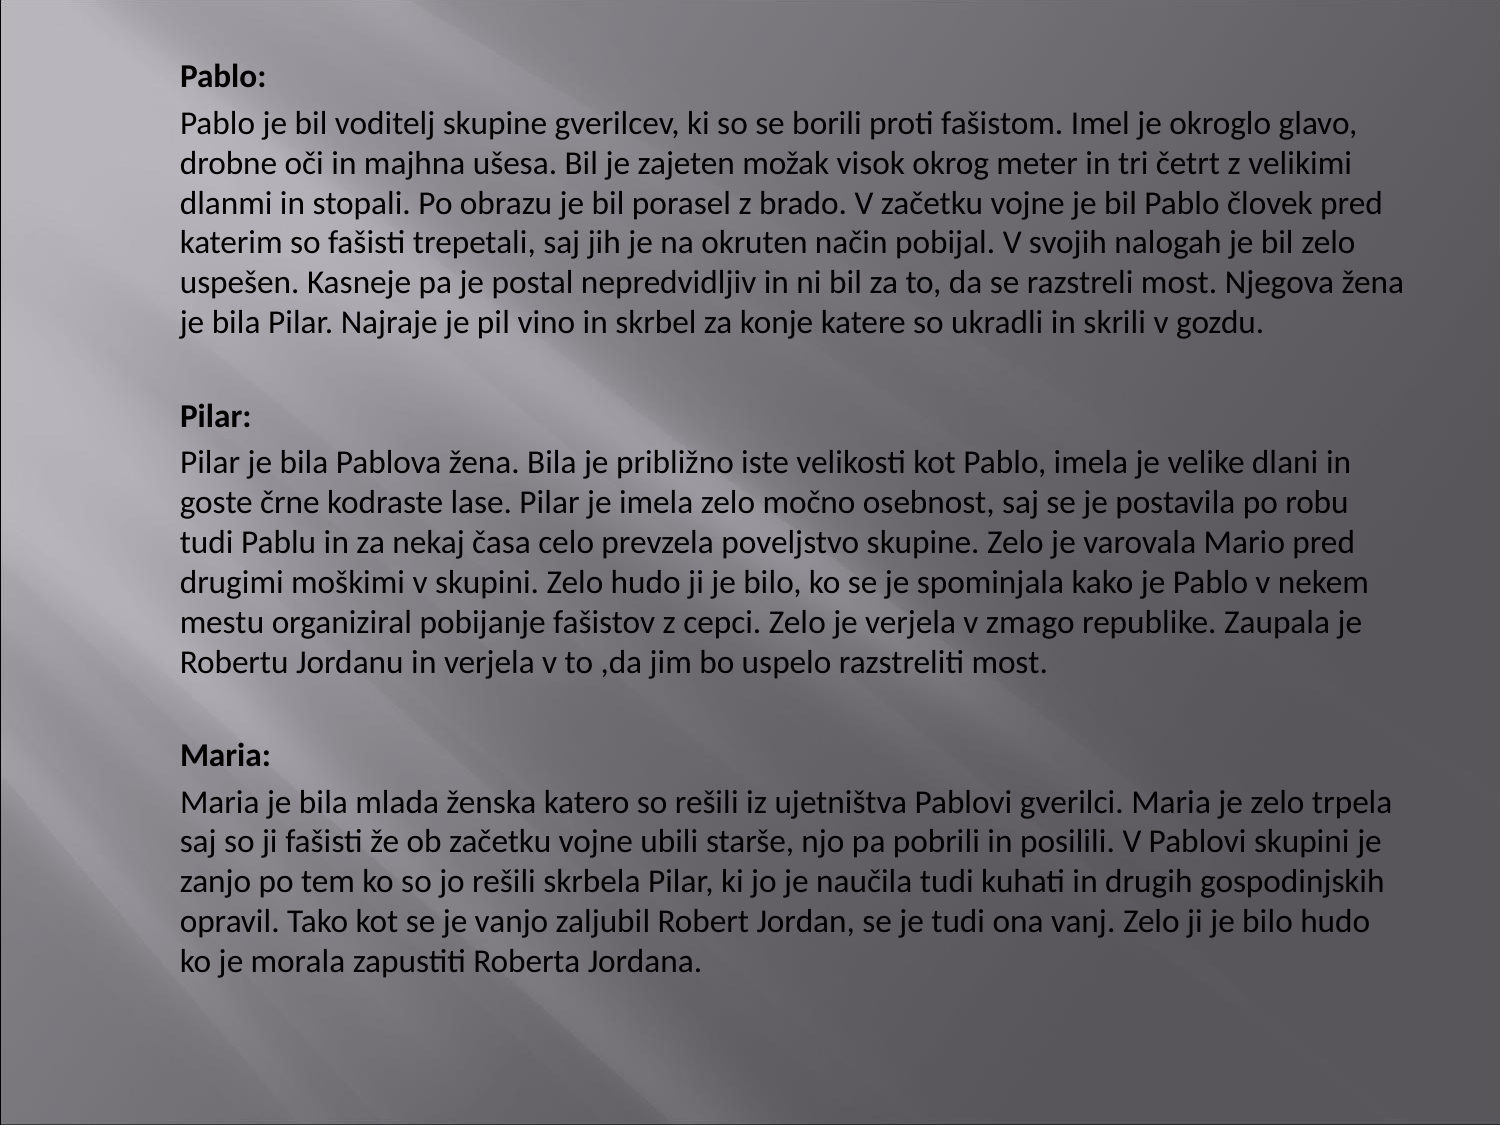

#
 Pablo:
 Pablo je bil voditelj skupine gverilcev, ki so se borili proti fašistom. Imel je okroglo glavo, drobne oči in majhna ušesa. Bil je zajeten možak visok okrog meter in tri četrt z velikimi dlanmi in stopali. Po obrazu je bil porasel z brado. V začetku vojne je bil Pablo človek pred katerim so fašisti trepetali, saj jih je na okruten način pobijal. V svojih nalogah je bil zelo uspešen. Kasneje pa je postal nepredvidljiv in ni bil za to, da se razstreli most. Njegova žena je bila Pilar. Najraje je pil vino in skrbel za konje katere so ukradli in skrili v gozdu.
 Pilar:
 Pilar je bila Pablova žena. Bila je približno iste velikosti kot Pablo, imela je velike dlani in goste črne kodraste lase. Pilar je imela zelo močno osebnost, saj se je postavila po robu tudi Pablu in za nekaj časa celo prevzela poveljstvo skupine. Zelo je varovala Mario pred drugimi moškimi v skupini. Zelo hudo ji je bilo, ko se je spominjala kako je Pablo v nekem mestu organiziral pobijanje fašistov z cepci. Zelo je verjela v zmago republike. Zaupala je Robertu Jordanu in verjela v to ,da jim bo uspelo razstreliti most.
 Maria:
 Maria je bila mlada ženska katero so rešili iz ujetništva Pablovi gverilci. Maria je zelo trpela saj so ji fašisti že ob začetku vojne ubili starše, njo pa pobrili in posilili. V Pablovi skupini je zanjo po tem ko so jo rešili skrbela Pilar, ki jo je naučila tudi kuhati in drugih gospodinjskih opravil. Tako kot se je vanjo zaljubil Robert Jordan, se je tudi ona vanj. Zelo ji je bilo hudo ko je morala zapustiti Roberta Jordana.